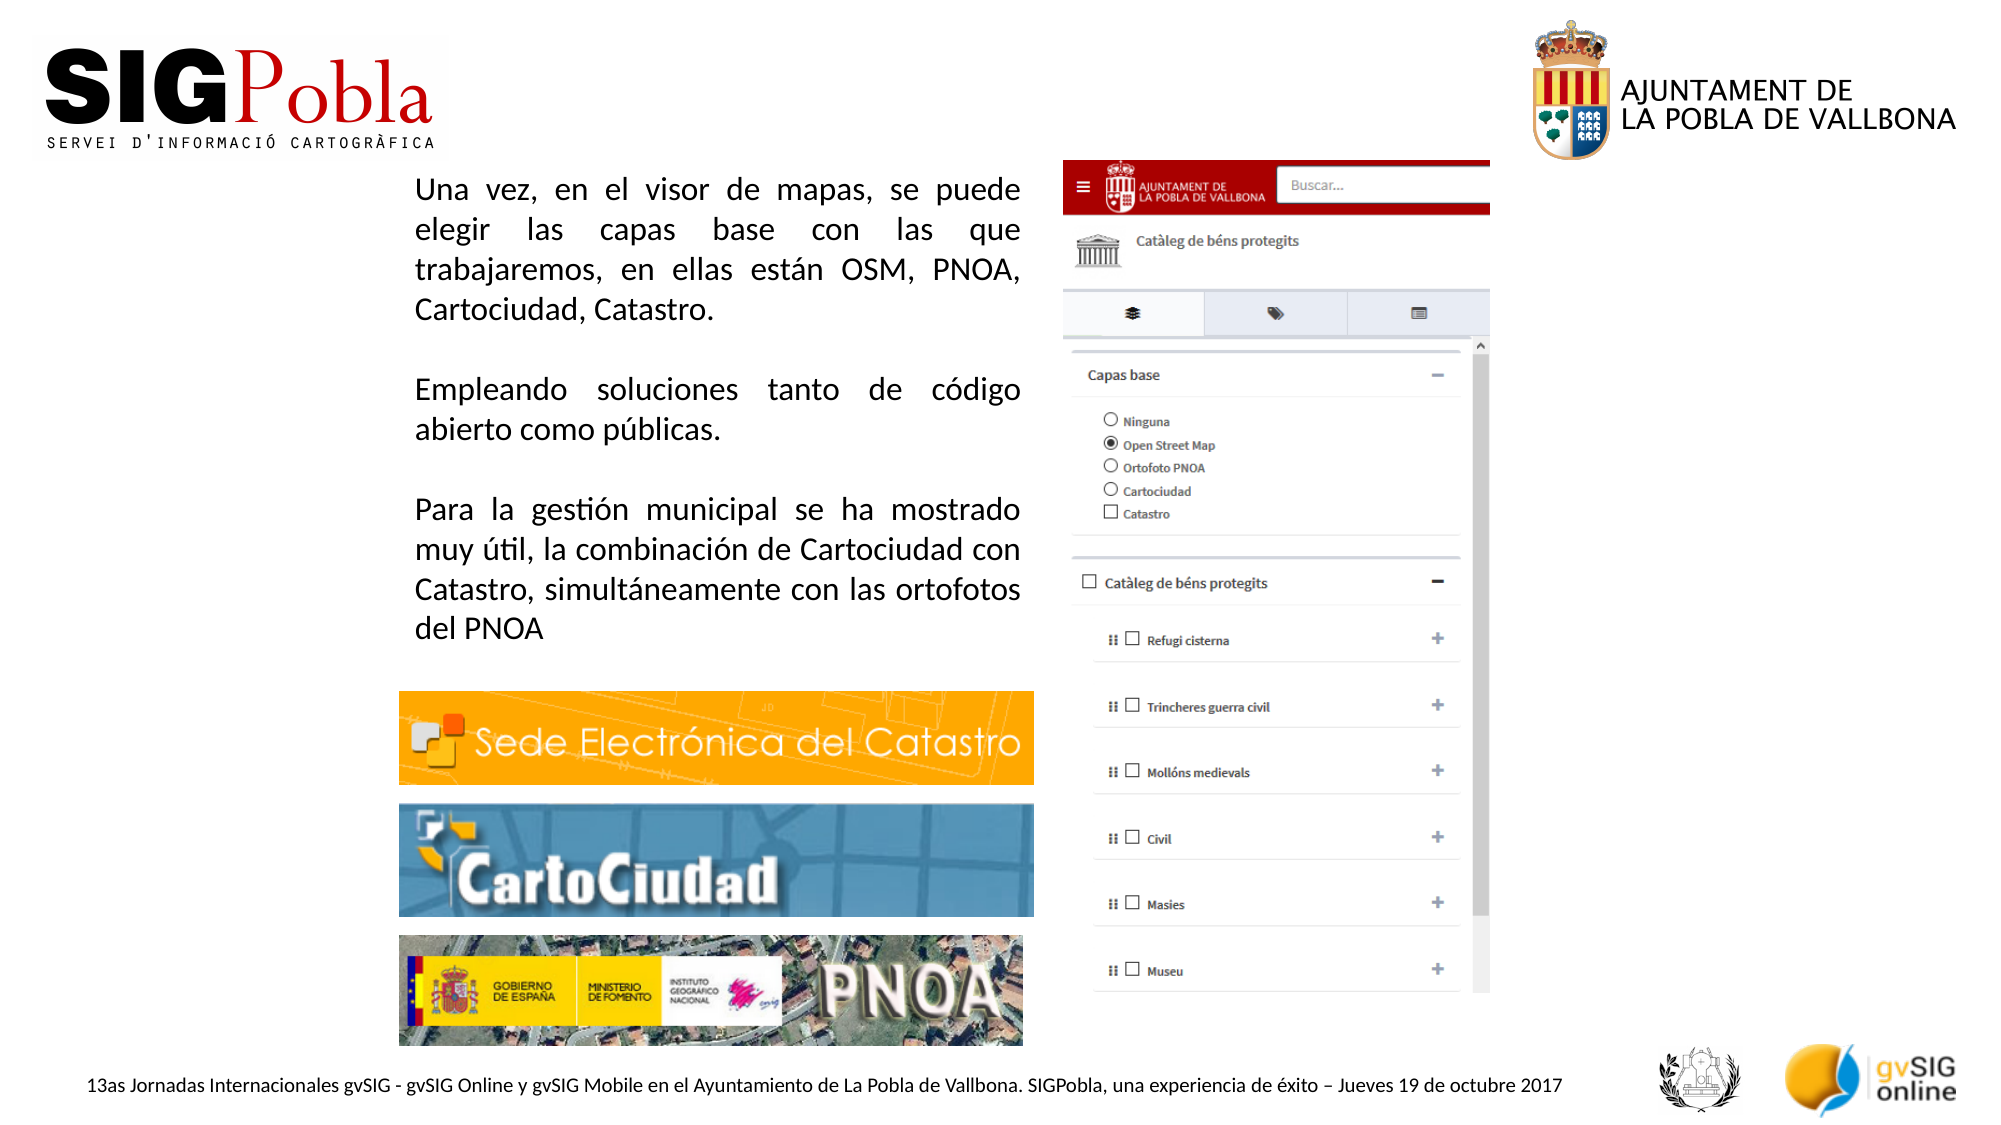

Una vez, en el visor de mapas, se puede elegir las capas base con las que trabajaremos, en ellas están OSM, PNOA, Cartociudad, Catastro.
Empleando soluciones tanto de código abierto como públicas.
Para la gestión municipal se ha mostrado muy útil, la combinación de Cartociudad con Catastro, simultáneamente con las ortofotos del PNOA
13as Jornadas Internacionales gvSIG - gvSIG Online y gvSIG Mobile en el Ayuntamiento de La Pobla de Vallbona. SIGPobla, una experiencia de éxito – Jueves 19 de octubre 2017